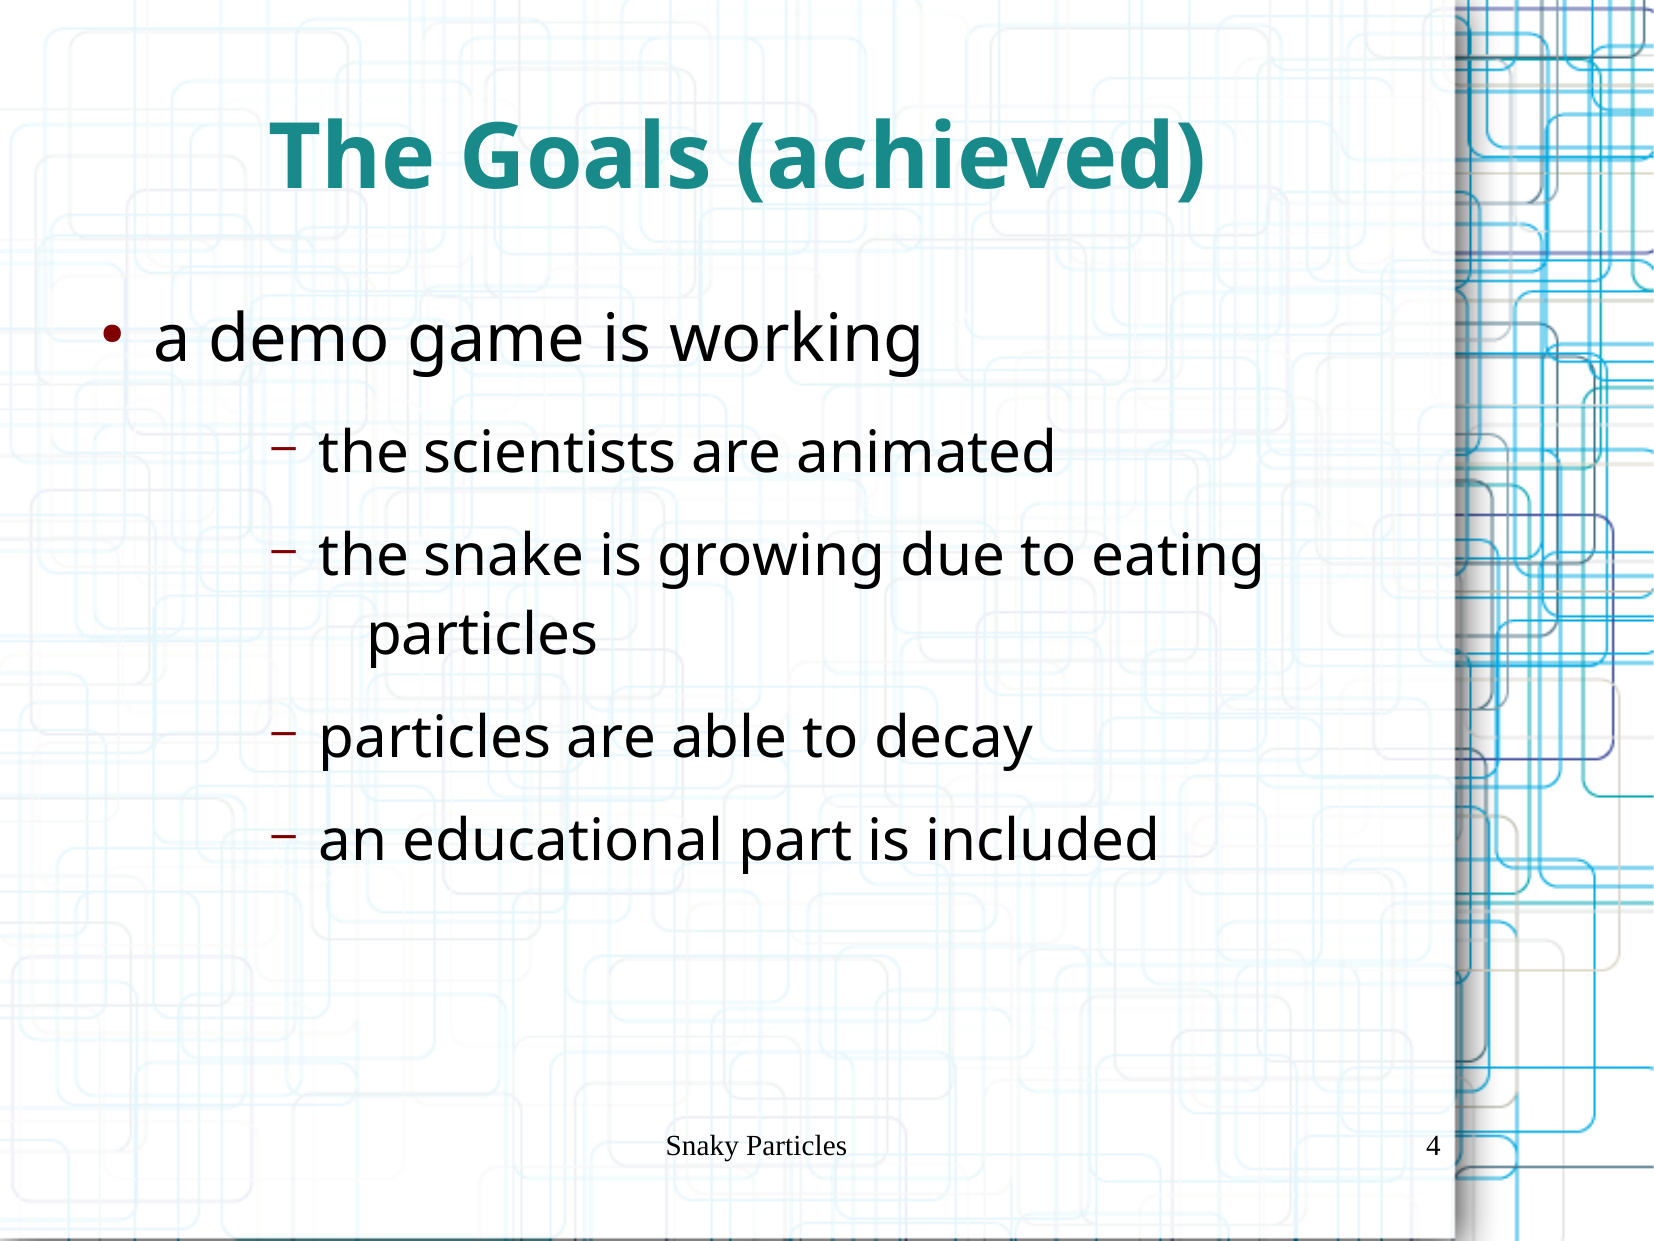

# The Goals (achieved)
a demo game is working
the scientists are animated
the snake is growing due to eating particles
particles are able to decay
an educational part is included
Snaky Particles
4